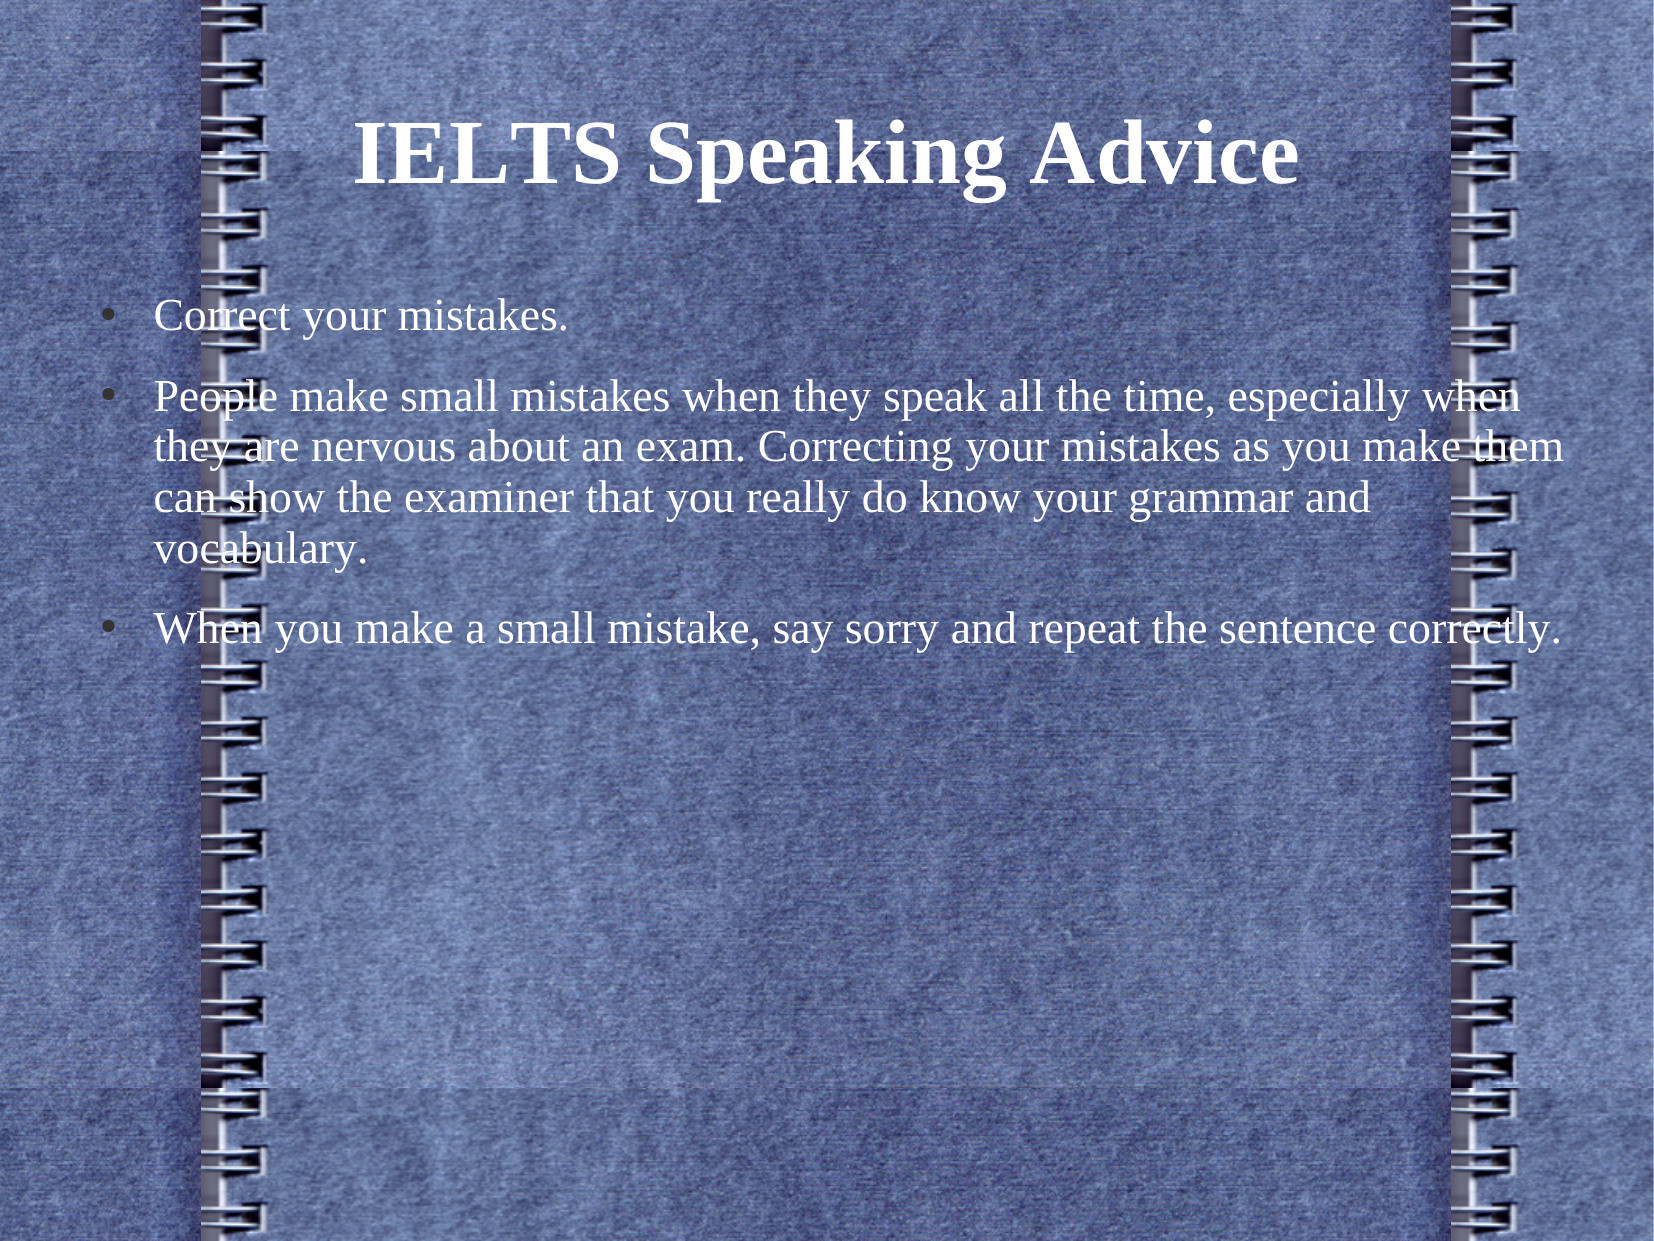

# IELTS Speaking Advice
Correct your mistakes.
People make small mistakes when they speak all the time, especially when they are nervous about an exam. Correcting your mistakes as you make them can show the examiner that you really do know your grammar and vocabulary.
When you make a small mistake, say sorry and repeat the sentence correctly.